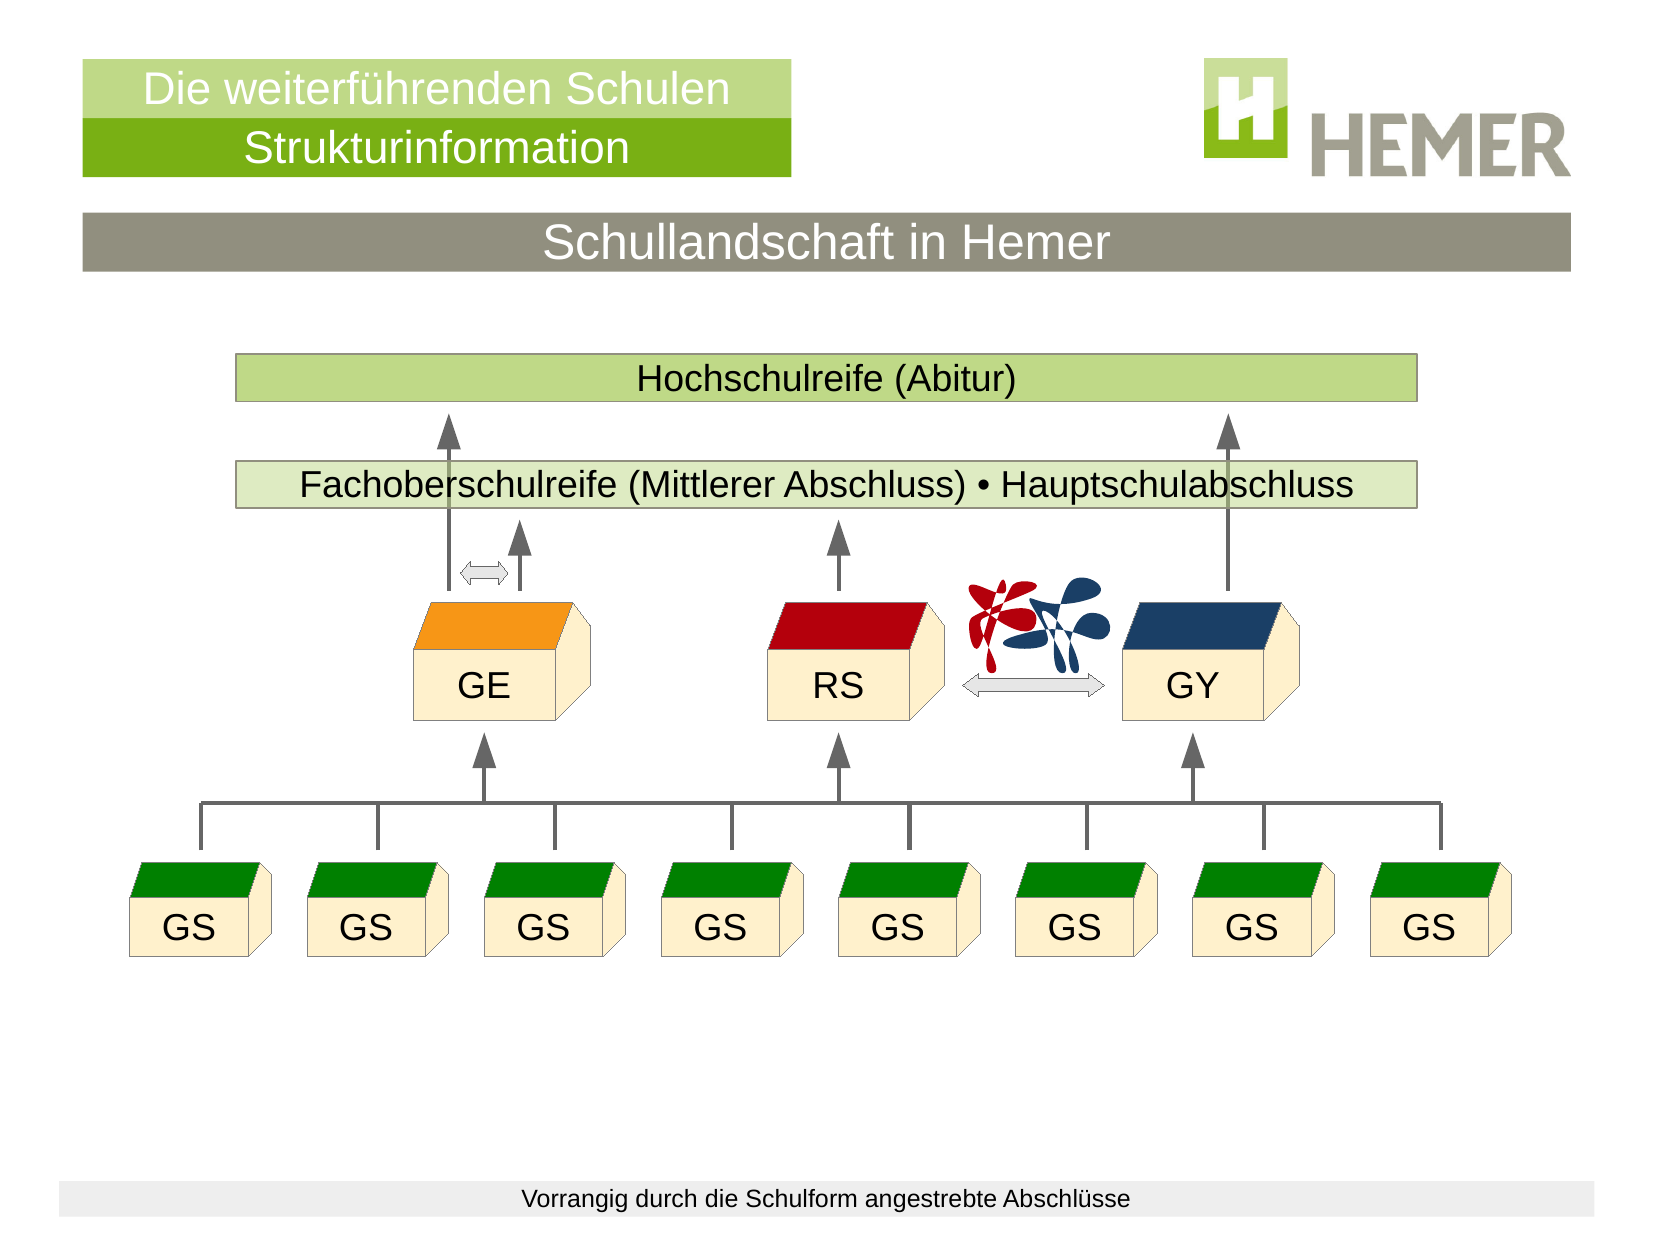

# Schullandschaft in Hemer
Hochschulreife (Abitur)
Fachoberschulreife (Mittlerer Abschluss) • Hauptschulabschluss
GE
RS
GY
GS
GS
GS
GS
GS
GS
GS
GS
Vorrangig durch die Schulform angestrebte Abschlüsse